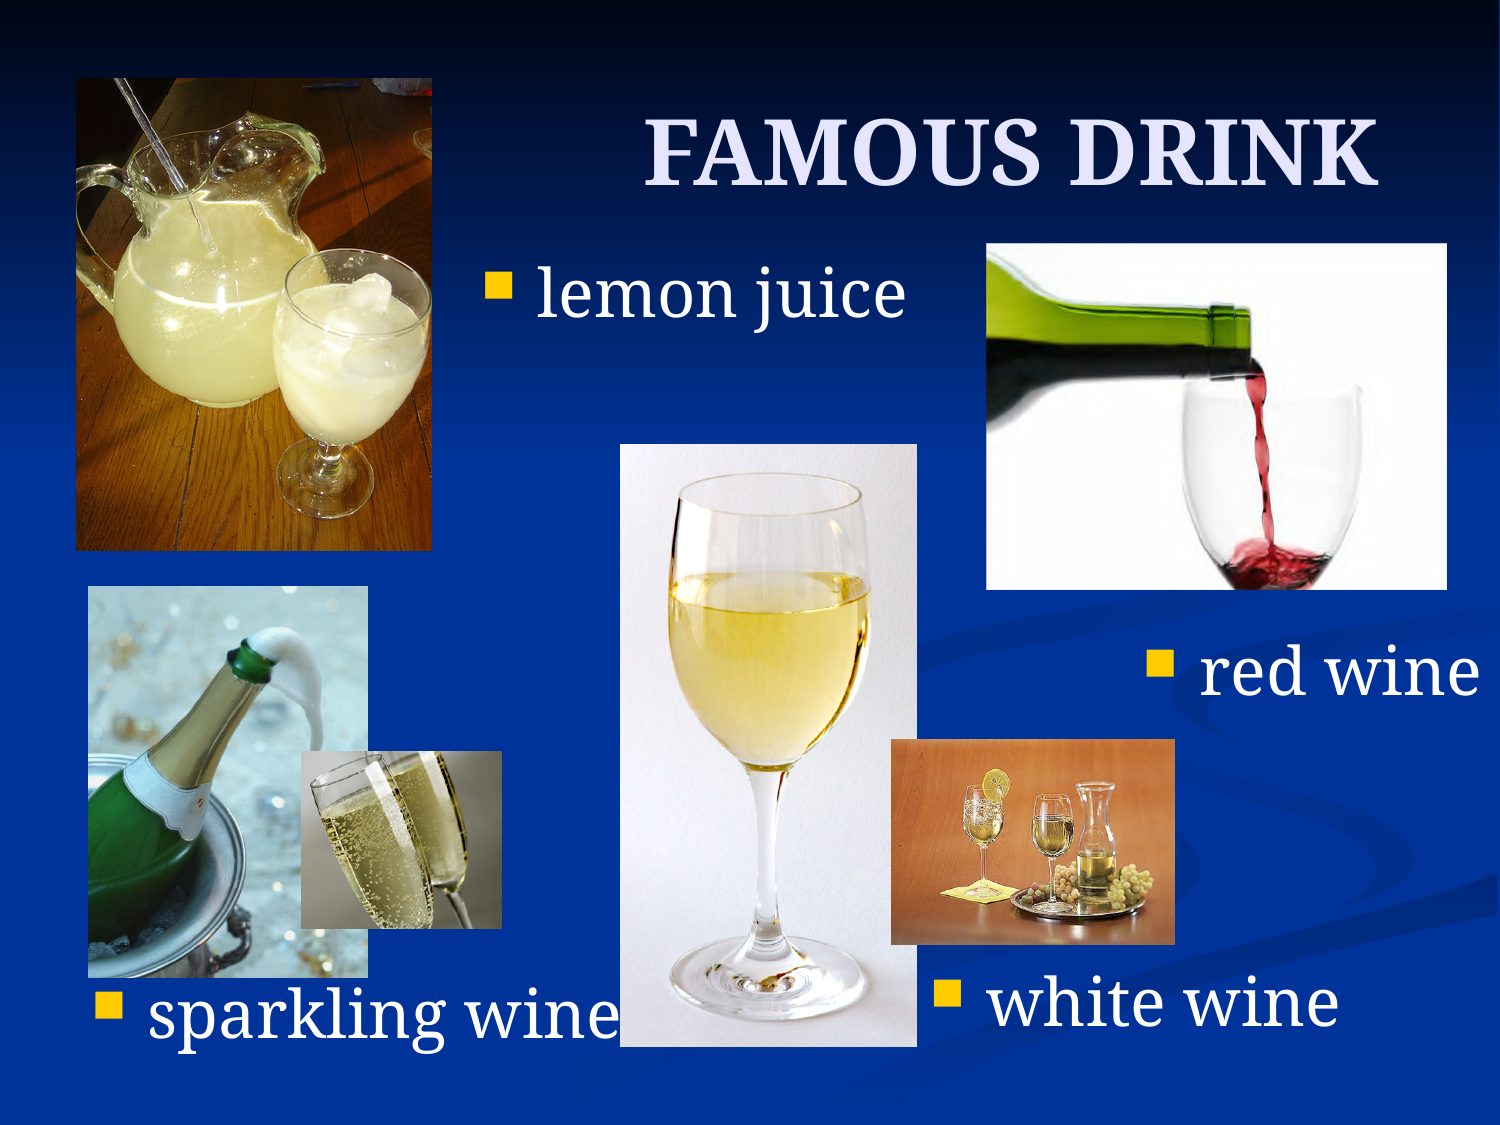

# FAMOUS DRINK
lemon juice
red wine
white wine
sparkling wine